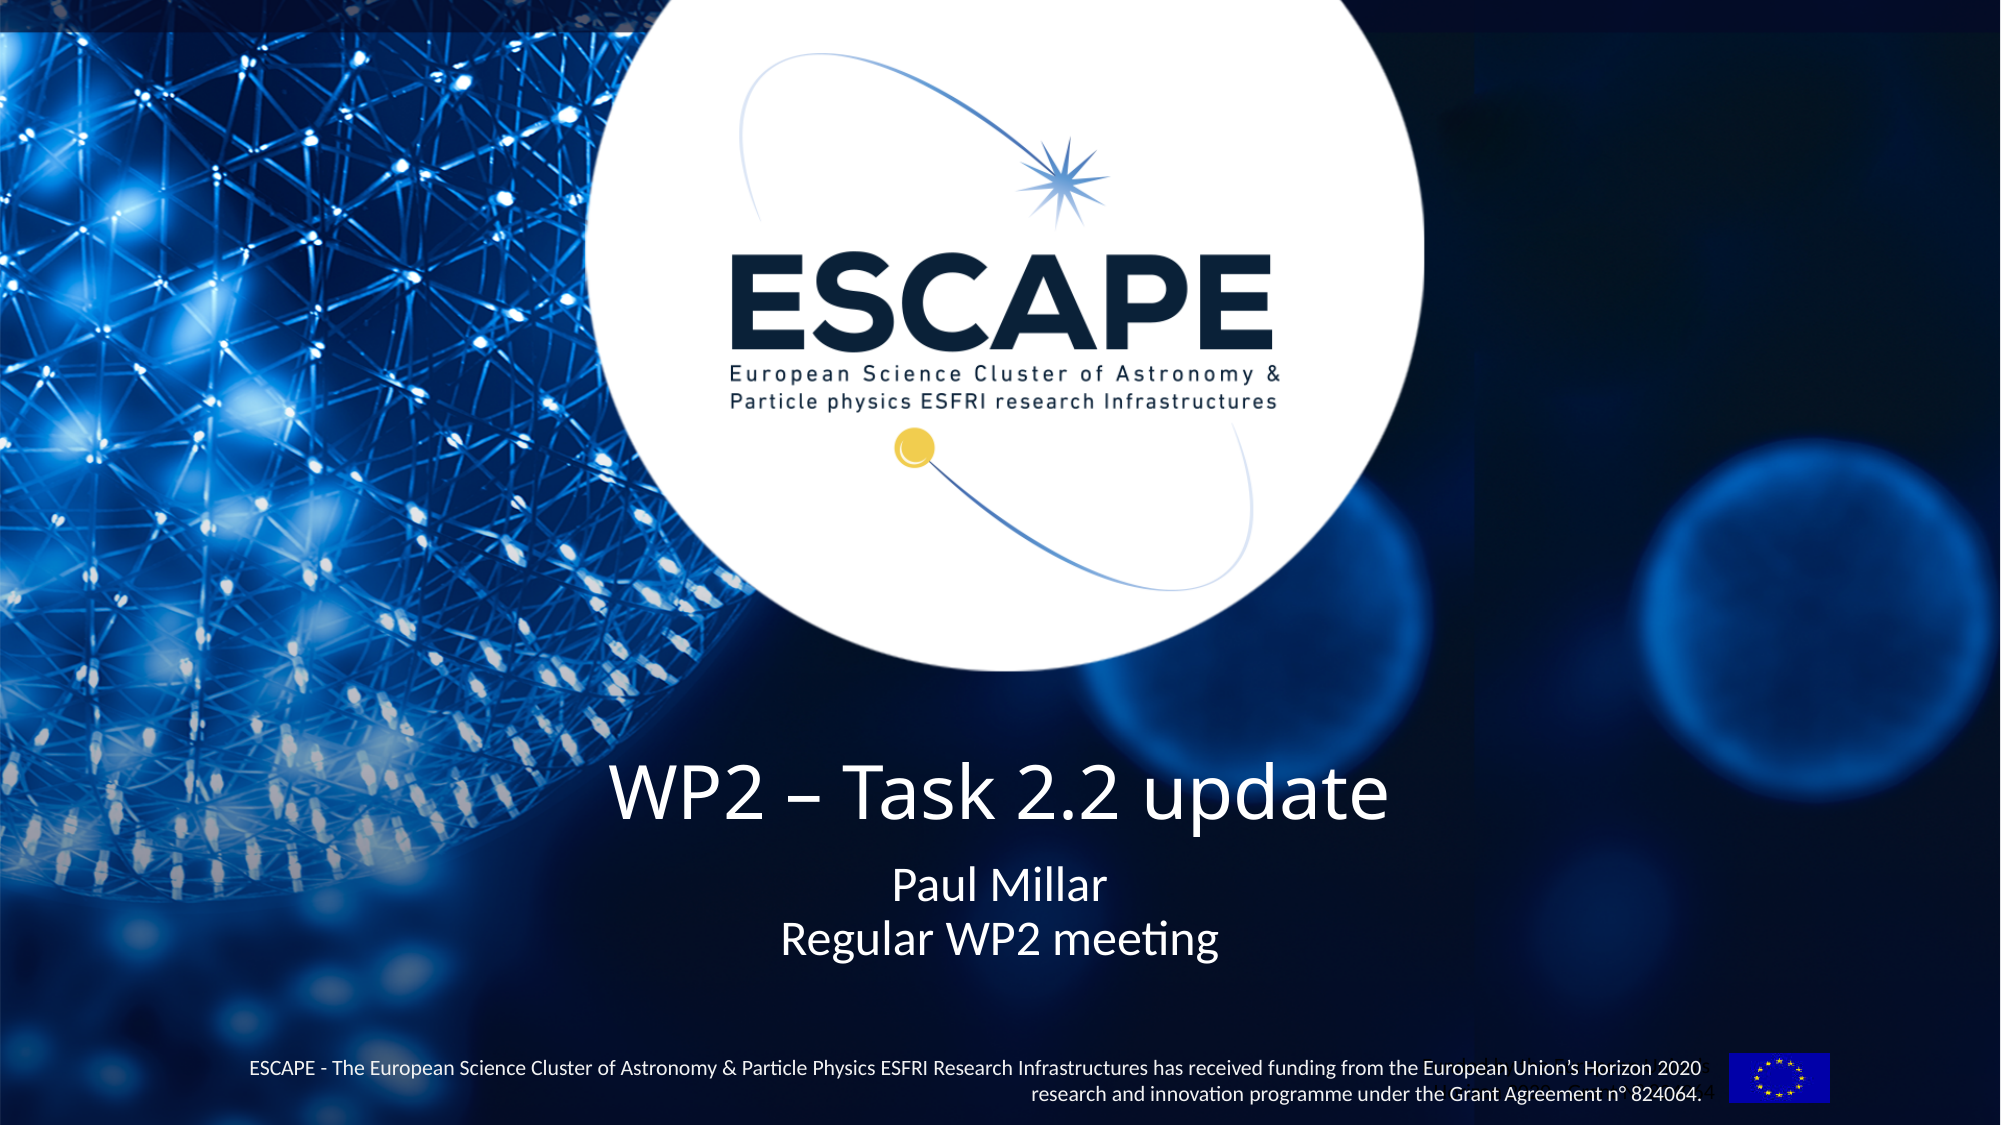

# WP2 – Task 2.2 update
Paul Millar
Regular WP2 meeting